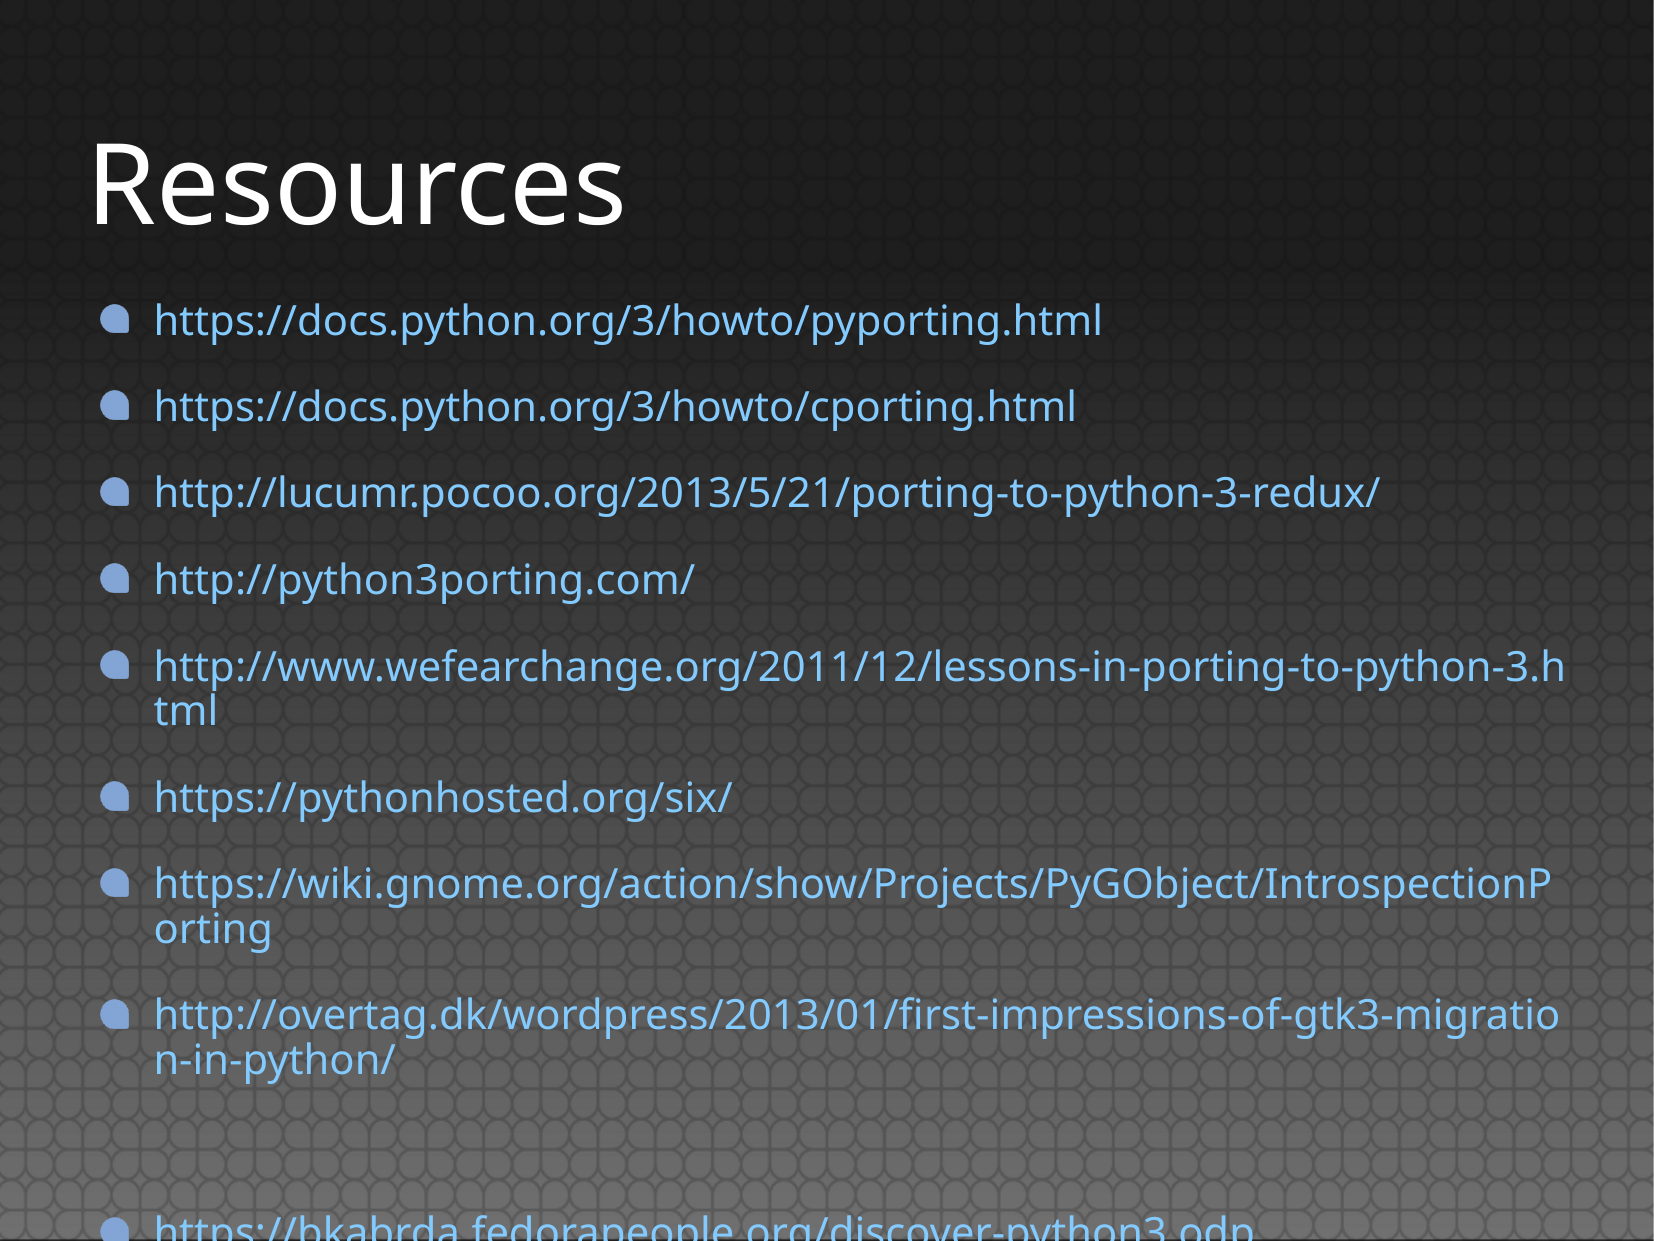

# Resources
https://docs.python.org/3/howto/pyporting.html
https://docs.python.org/3/howto/cporting.html
http://lucumr.pocoo.org/2013/5/21/porting-to-python-3-redux/
http://python3porting.com/
http://www.wefearchange.org/2011/12/lessons-in-porting-to-python-3.html
https://pythonhosted.org/six/
https://wiki.gnome.org/action/show/Projects/PyGObject/IntrospectionPorting
http://overtag.dk/wordpress/2013/01/first-impressions-of-gtk3-migration-in-python/
https://bkabrda.fedorapeople.org/discover-python3.odp
bkabrda@redhat.com